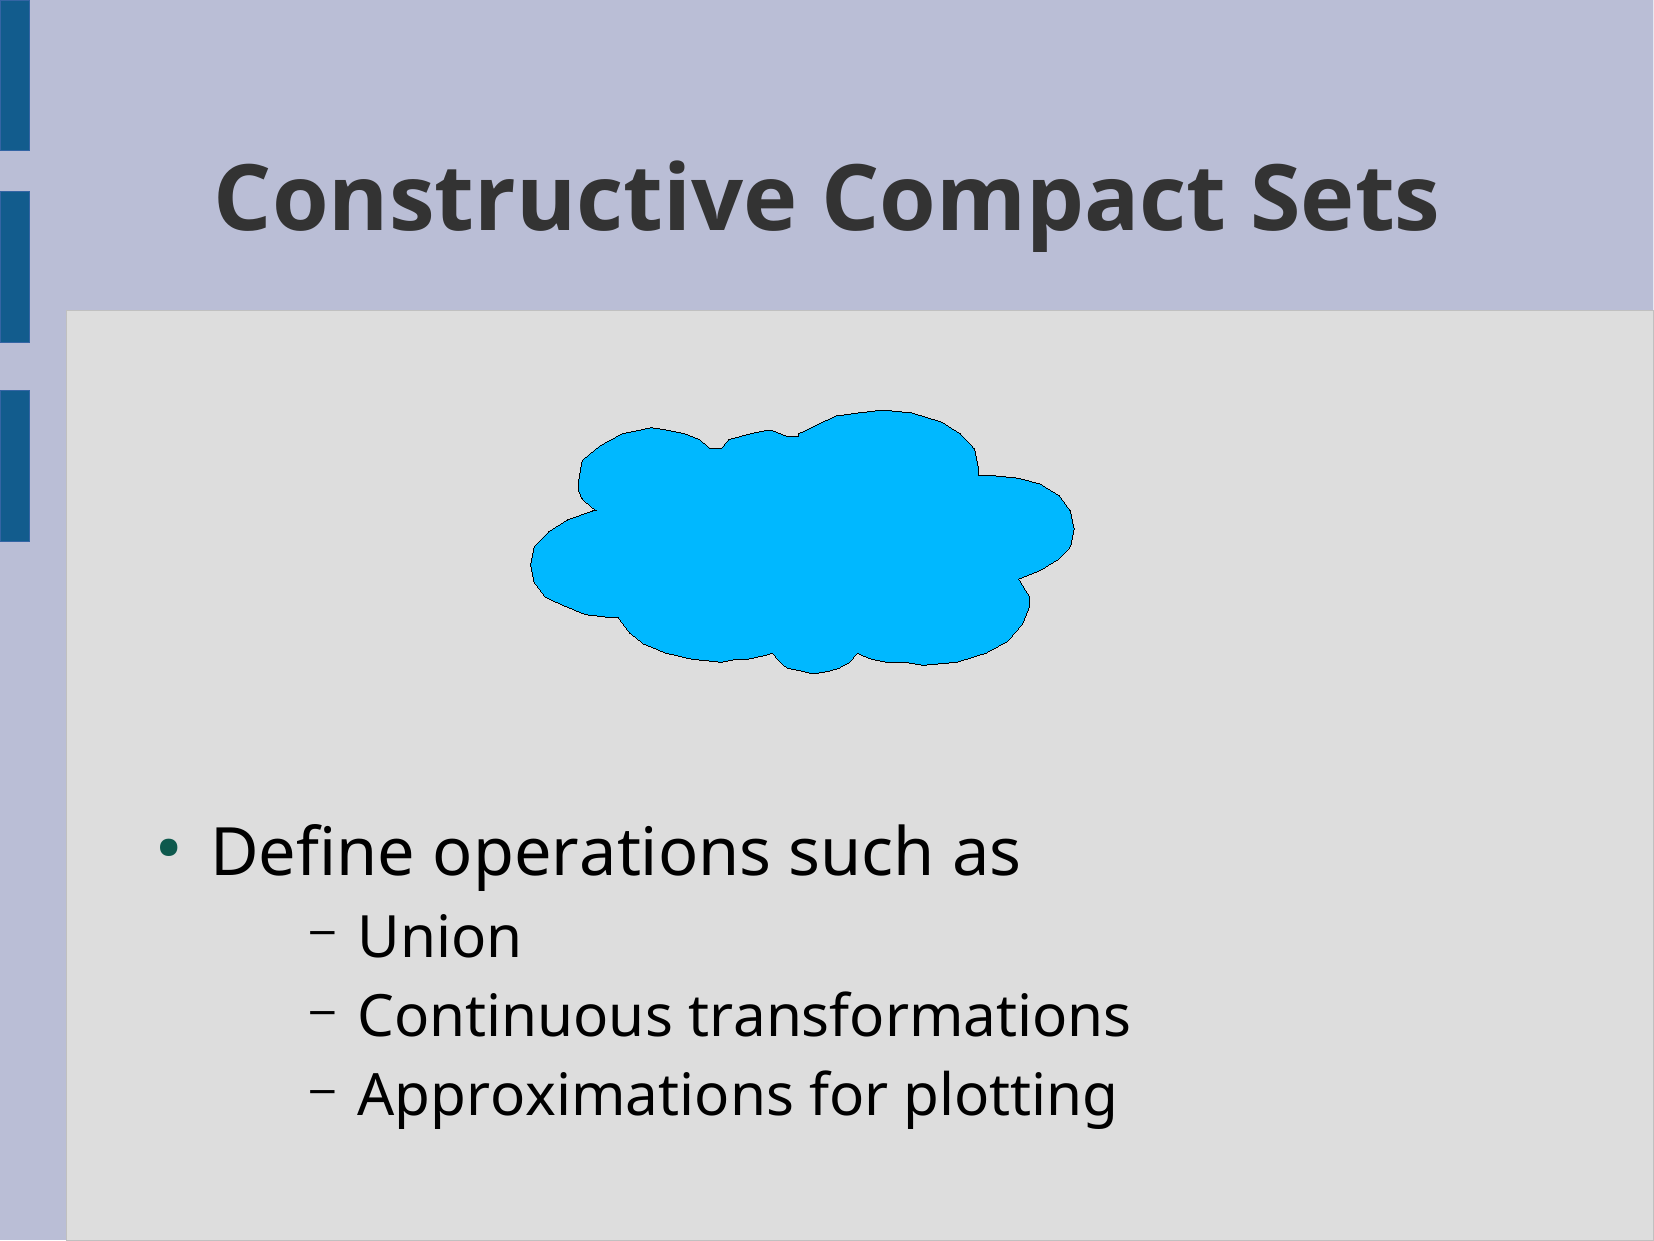

# Constructive Compact Sets
Define operations such as
Union
Continuous transformations
Approximations for plotting